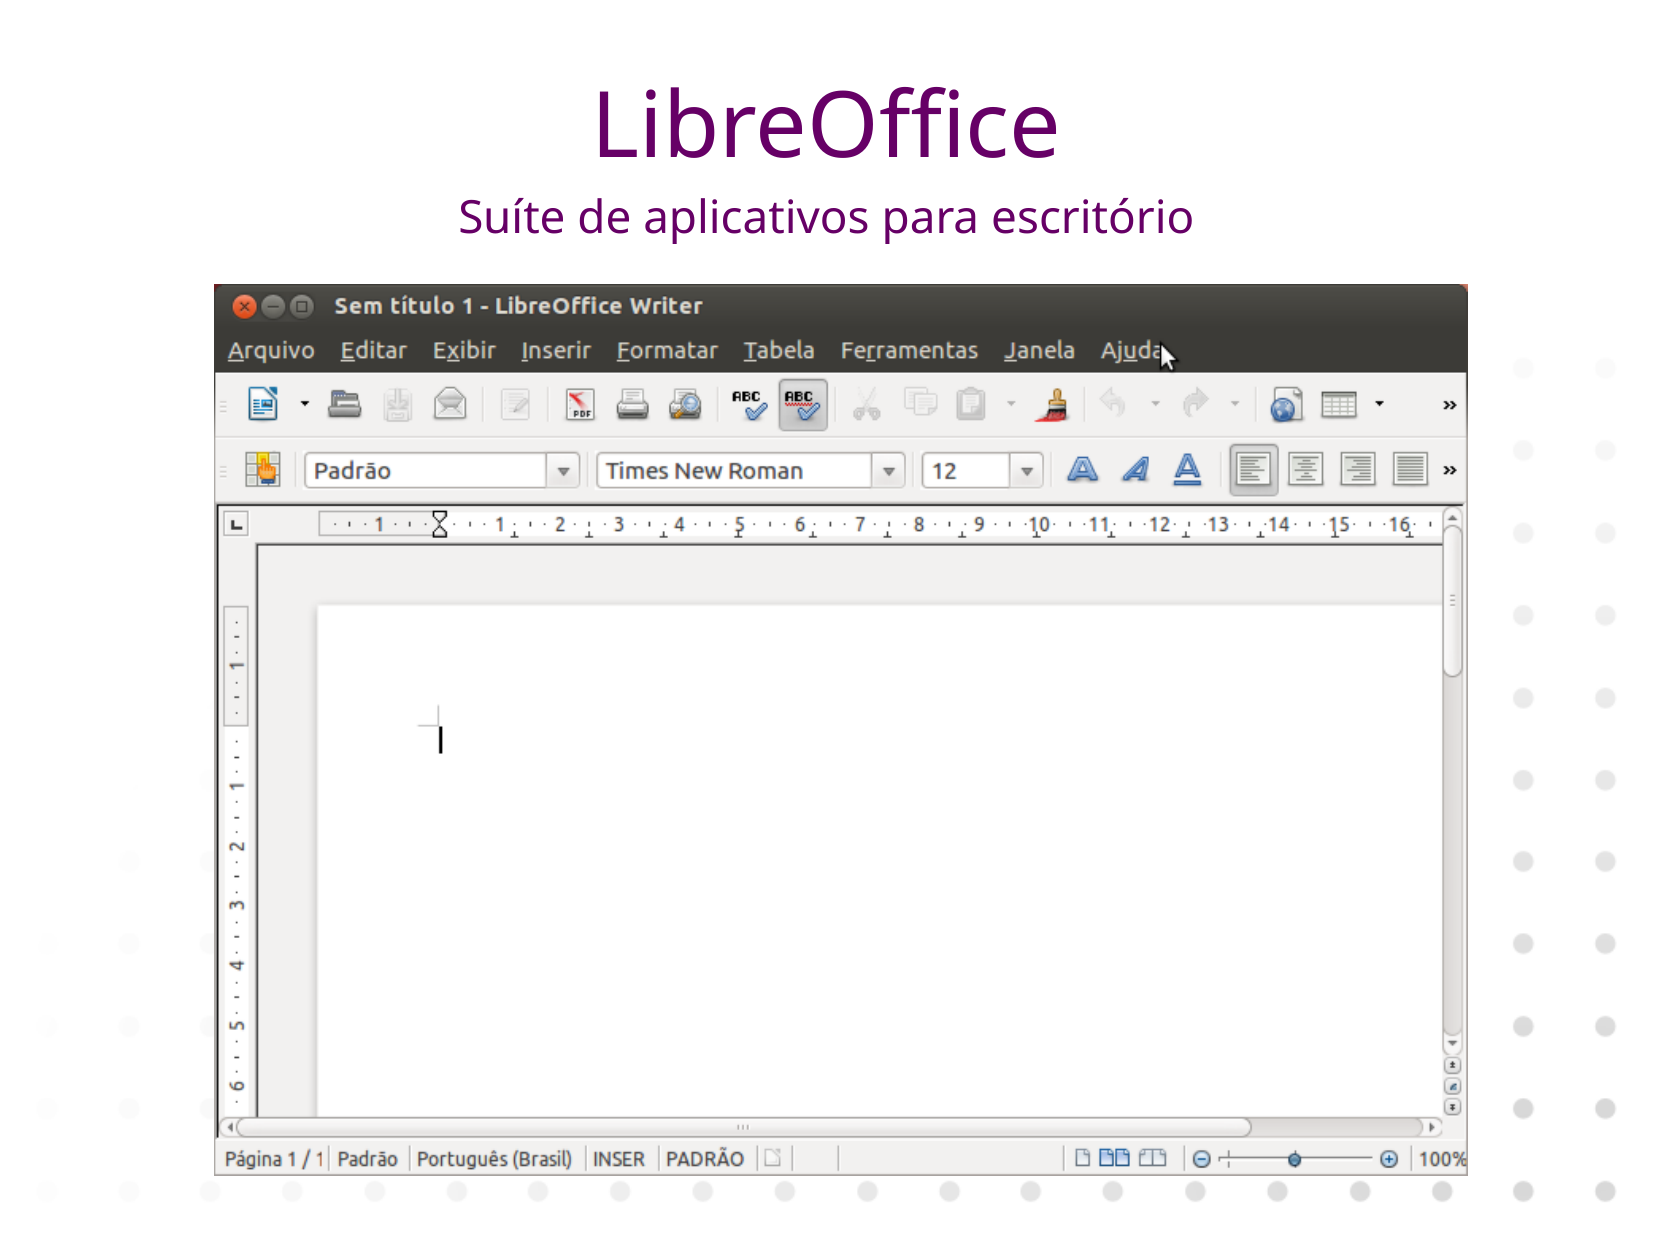

# LibreOffice Suíte de aplicativos para escritório